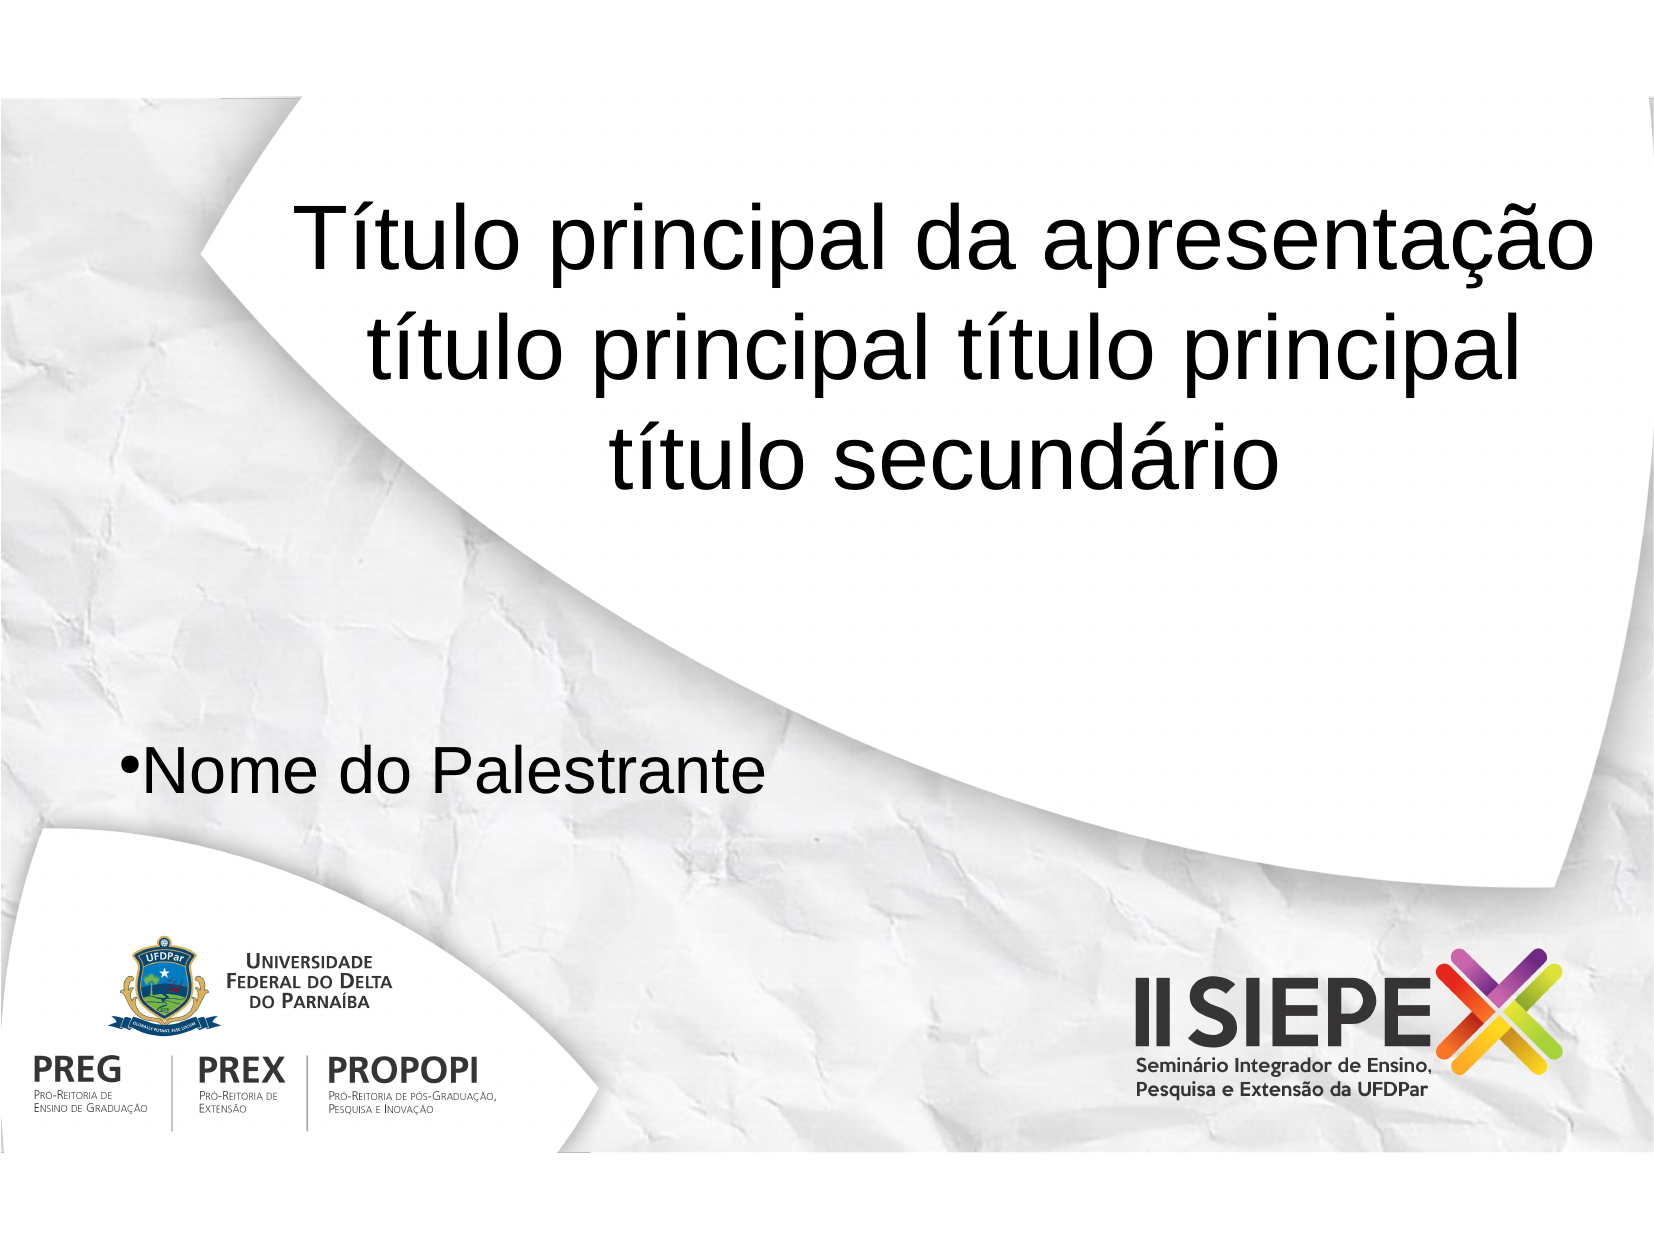

# Título principal da apresentação título principal título principal título secundário
Nome do Palestrante